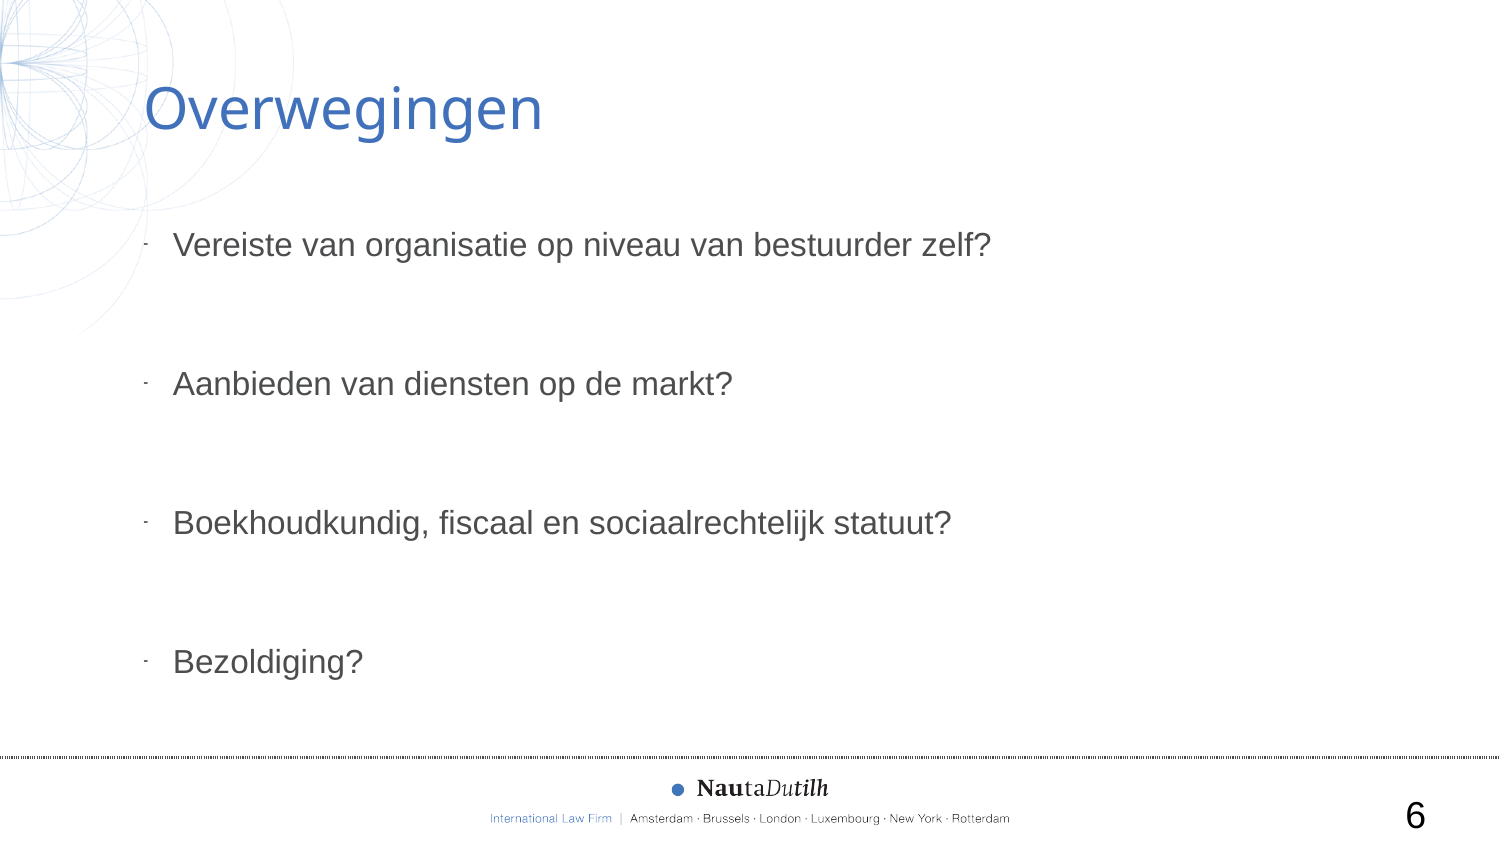

# Overwegingen
Vereiste van organisatie op niveau van bestuurder zelf?
Aanbieden van diensten op de markt?
Boekhoudkundig, fiscaal en sociaalrechtelijk statuut?
Bezoldiging?